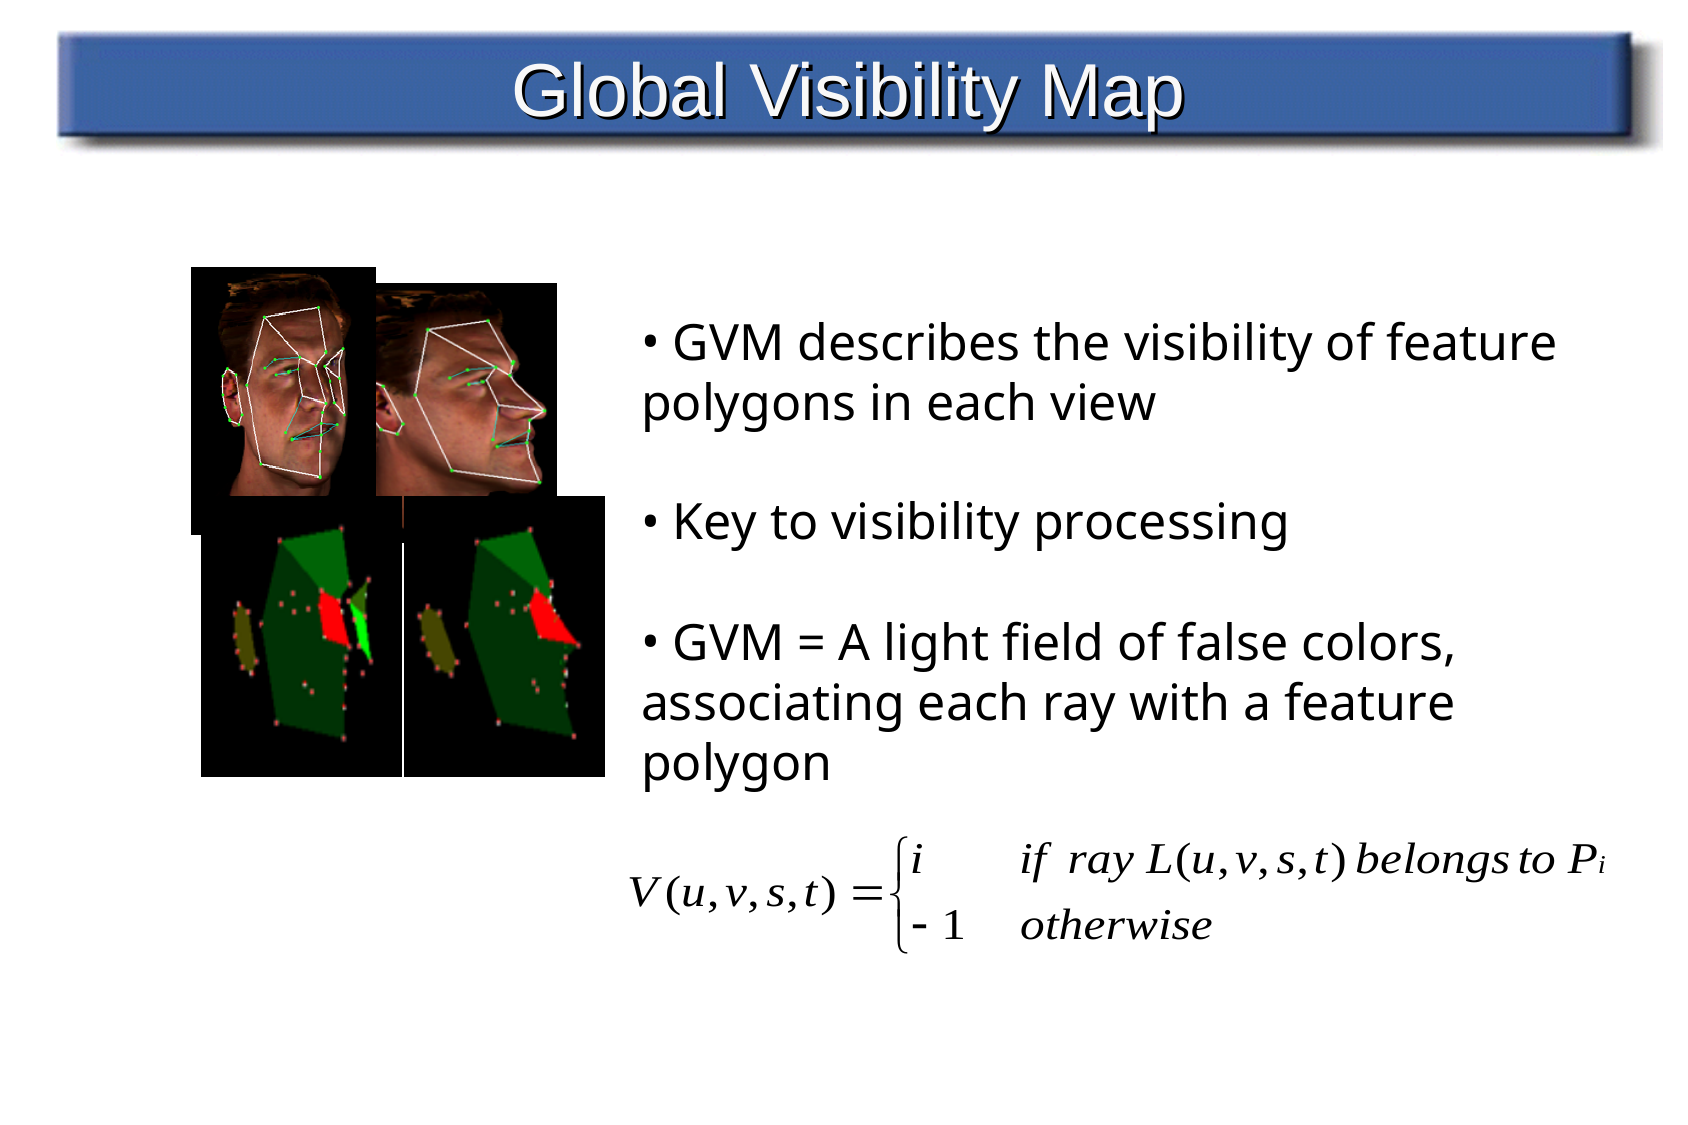

# Global Visibility Map
 GVM describes the visibility of feature polygons in each view
 Key to visibility processing
 GVM = A light field of false colors, associating each ray with a feature polygon